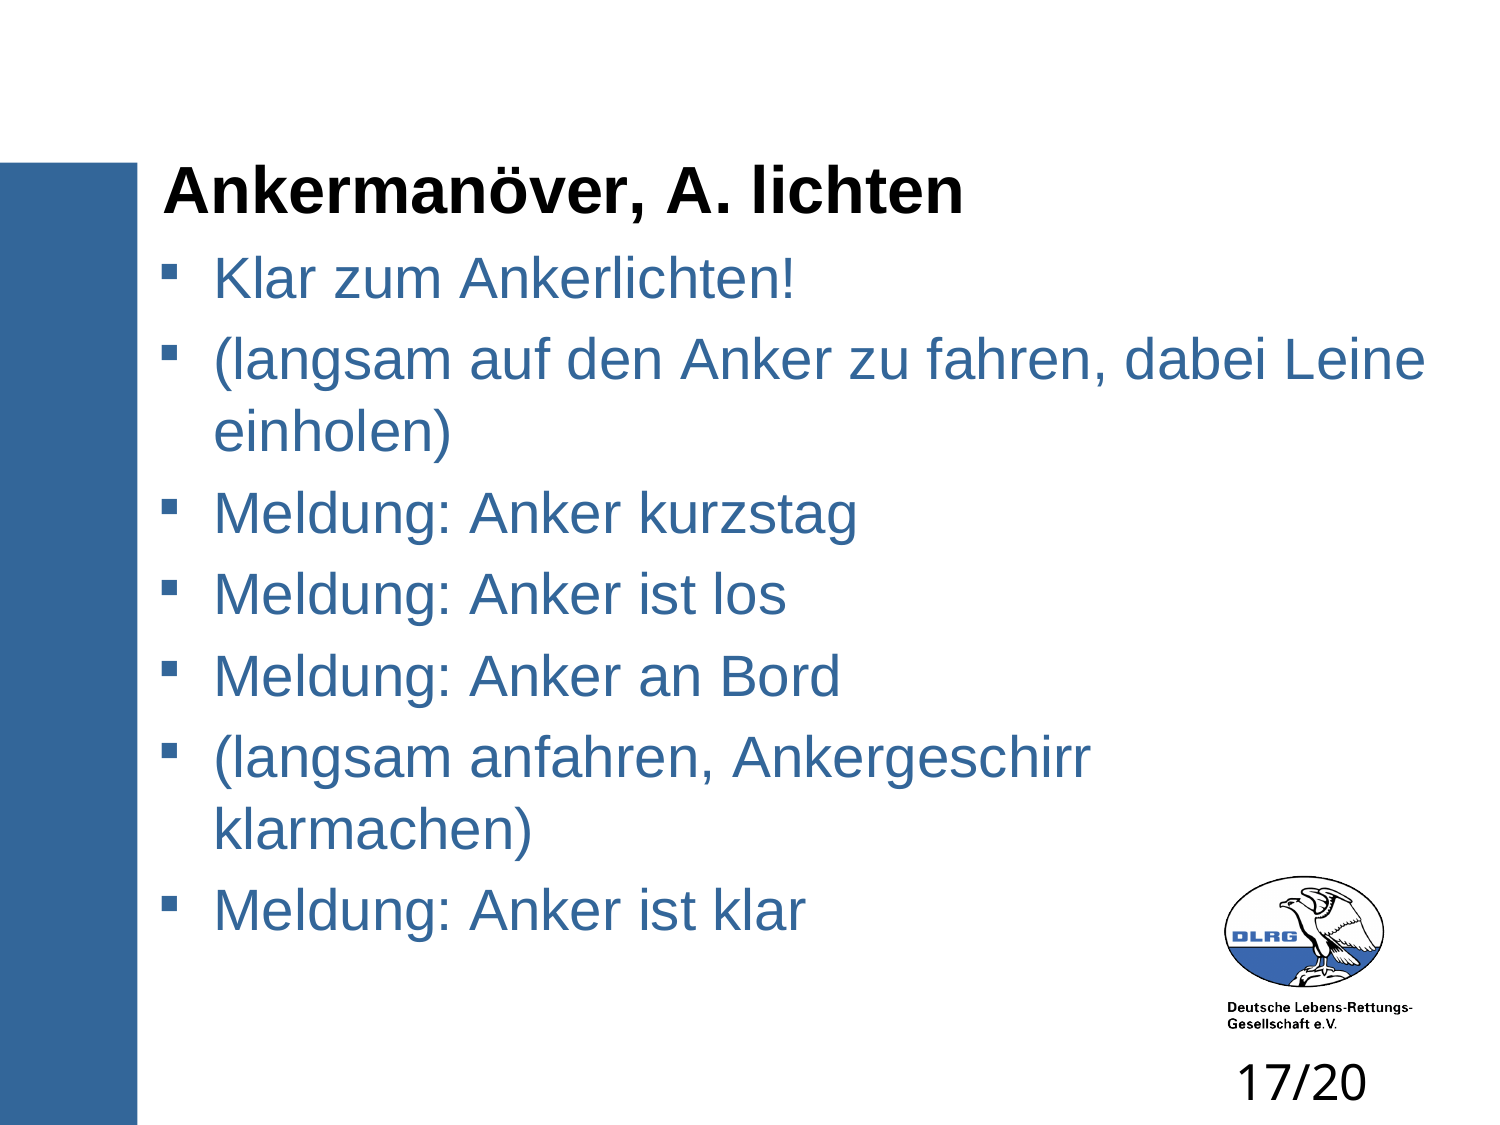

# Ankermanöver, A. lichten
Klar zum Ankerlichten!
(langsam auf den Anker zu fahren, dabei Leine einholen)
Meldung: Anker kurzstag
Meldung: Anker ist los
Meldung: Anker an Bord
(langsam anfahren, Ankergeschirr klarmachen)
Meldung: Anker ist klar